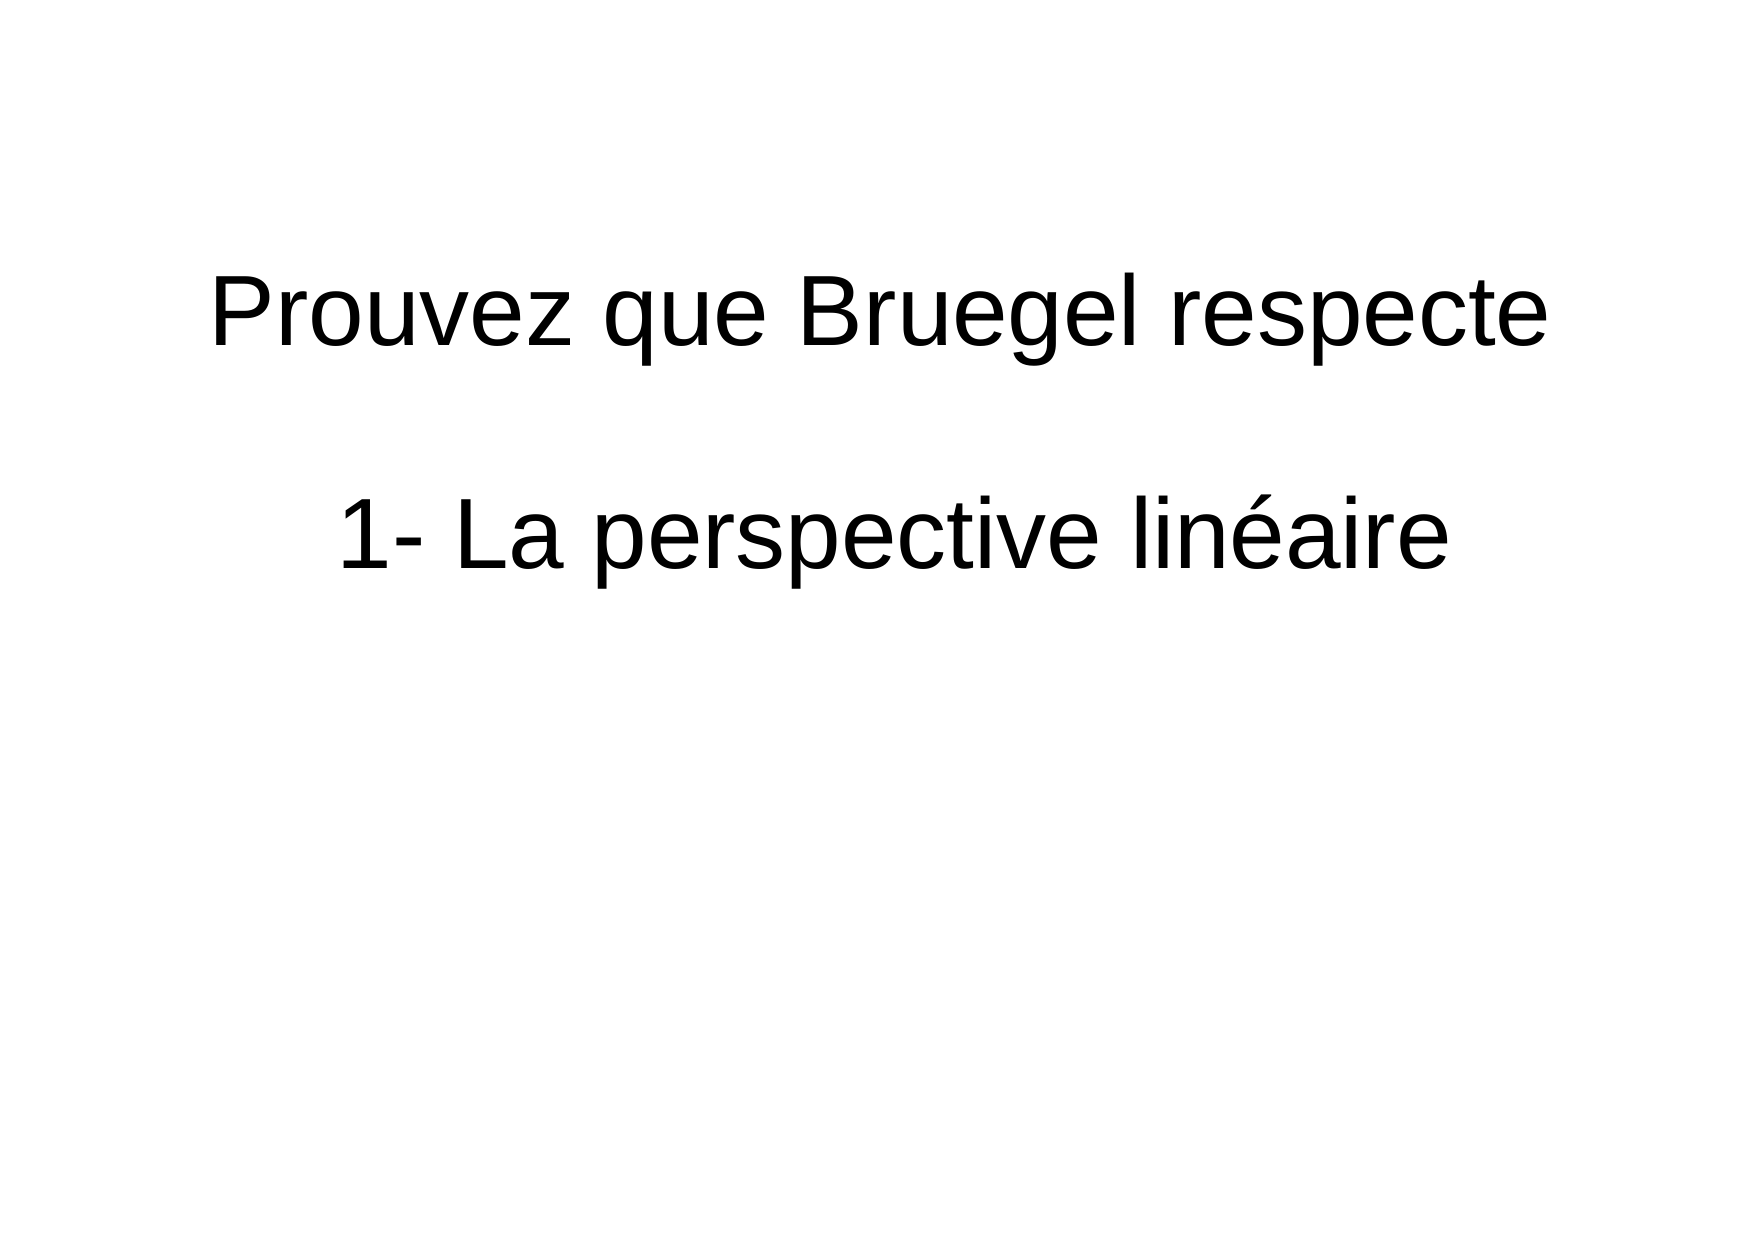

Prouvez que Bruegel respecte
1- La perspective linéaire